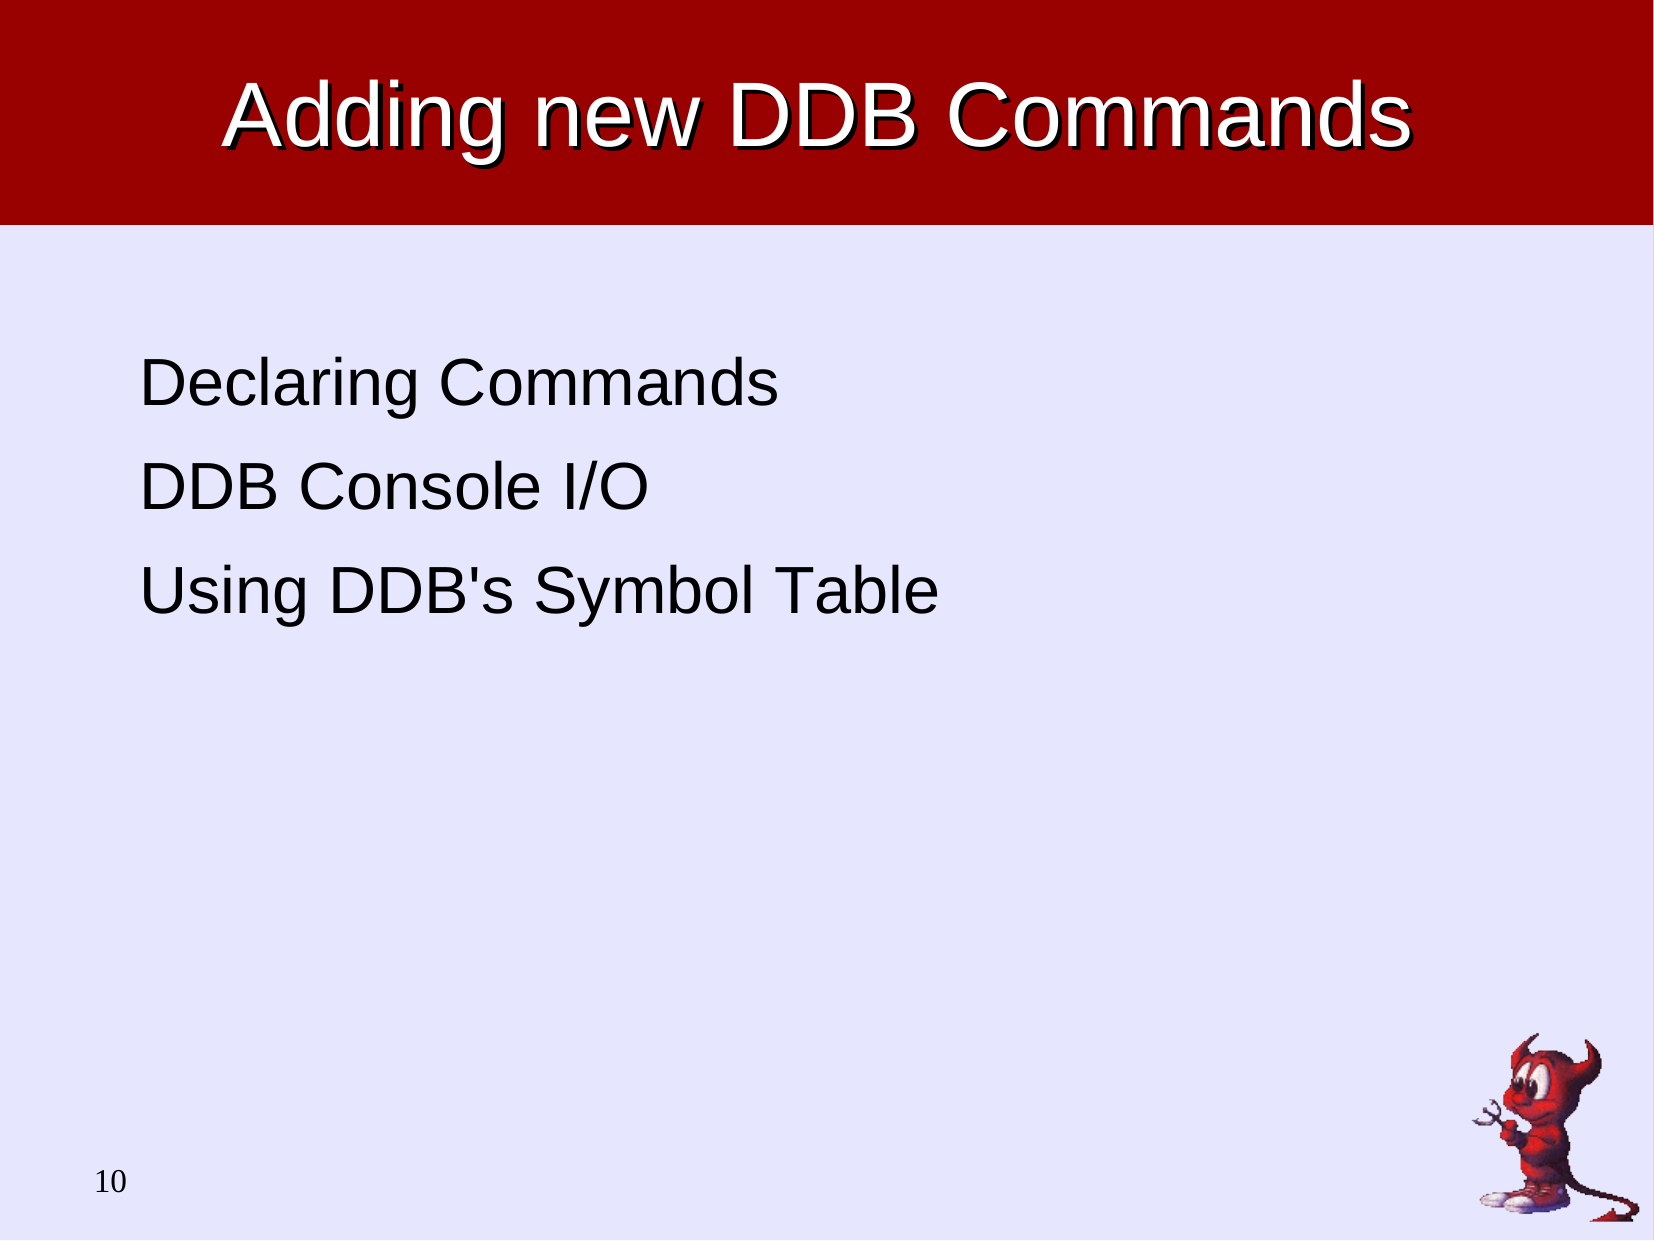

# Adding new DDB Commands
Declaring Commands
DDB Console I/O
Using DDB's Symbol Table